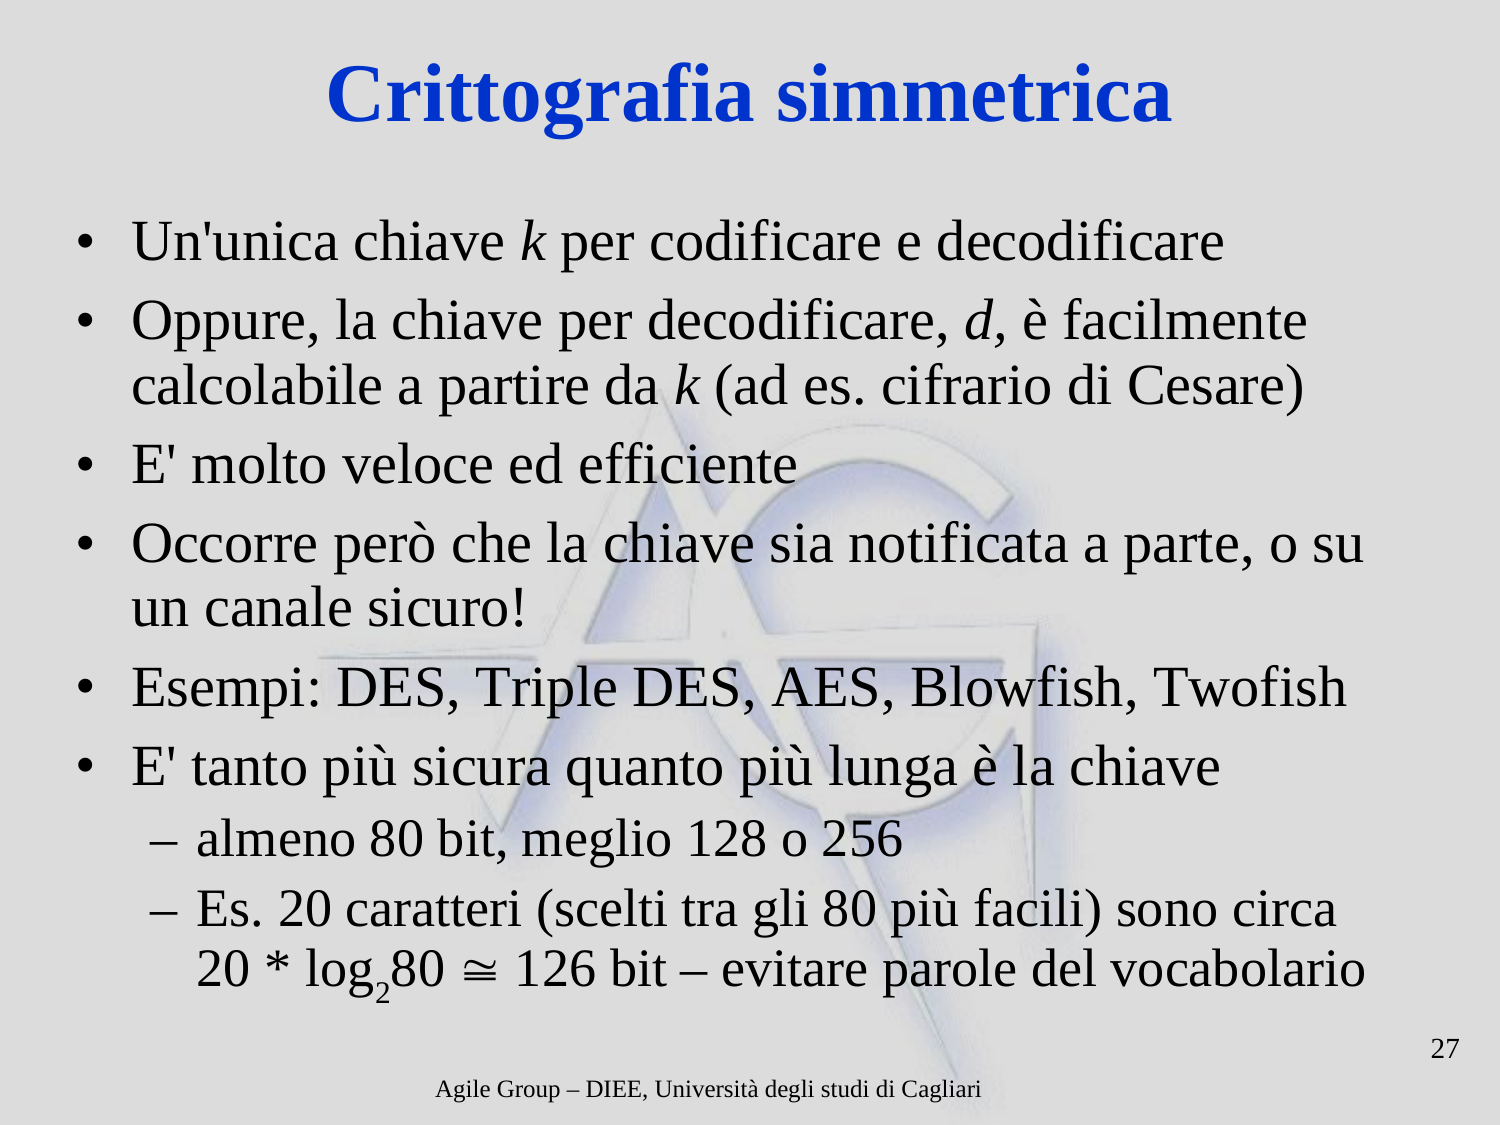

# Crittografia simmetrica
Un'unica chiave k per codificare e decodificare
Oppure, la chiave per decodificare, d, è facilmente calcolabile a partire da k (ad es. cifrario di Cesare)
E' molto veloce ed efficiente
Occorre però che la chiave sia notificata a parte, o su un canale sicuro!
Esempi: DES, Triple DES, AES, Blowfish, Twofish
E' tanto più sicura quanto più lunga è la chiave
almeno 80 bit, meglio 128 o 256
Es. 20 caratteri (scelti tra gli 80 più facili) sono circa
20 * log280 @ 126 bit – evitare parole del vocabolario
27